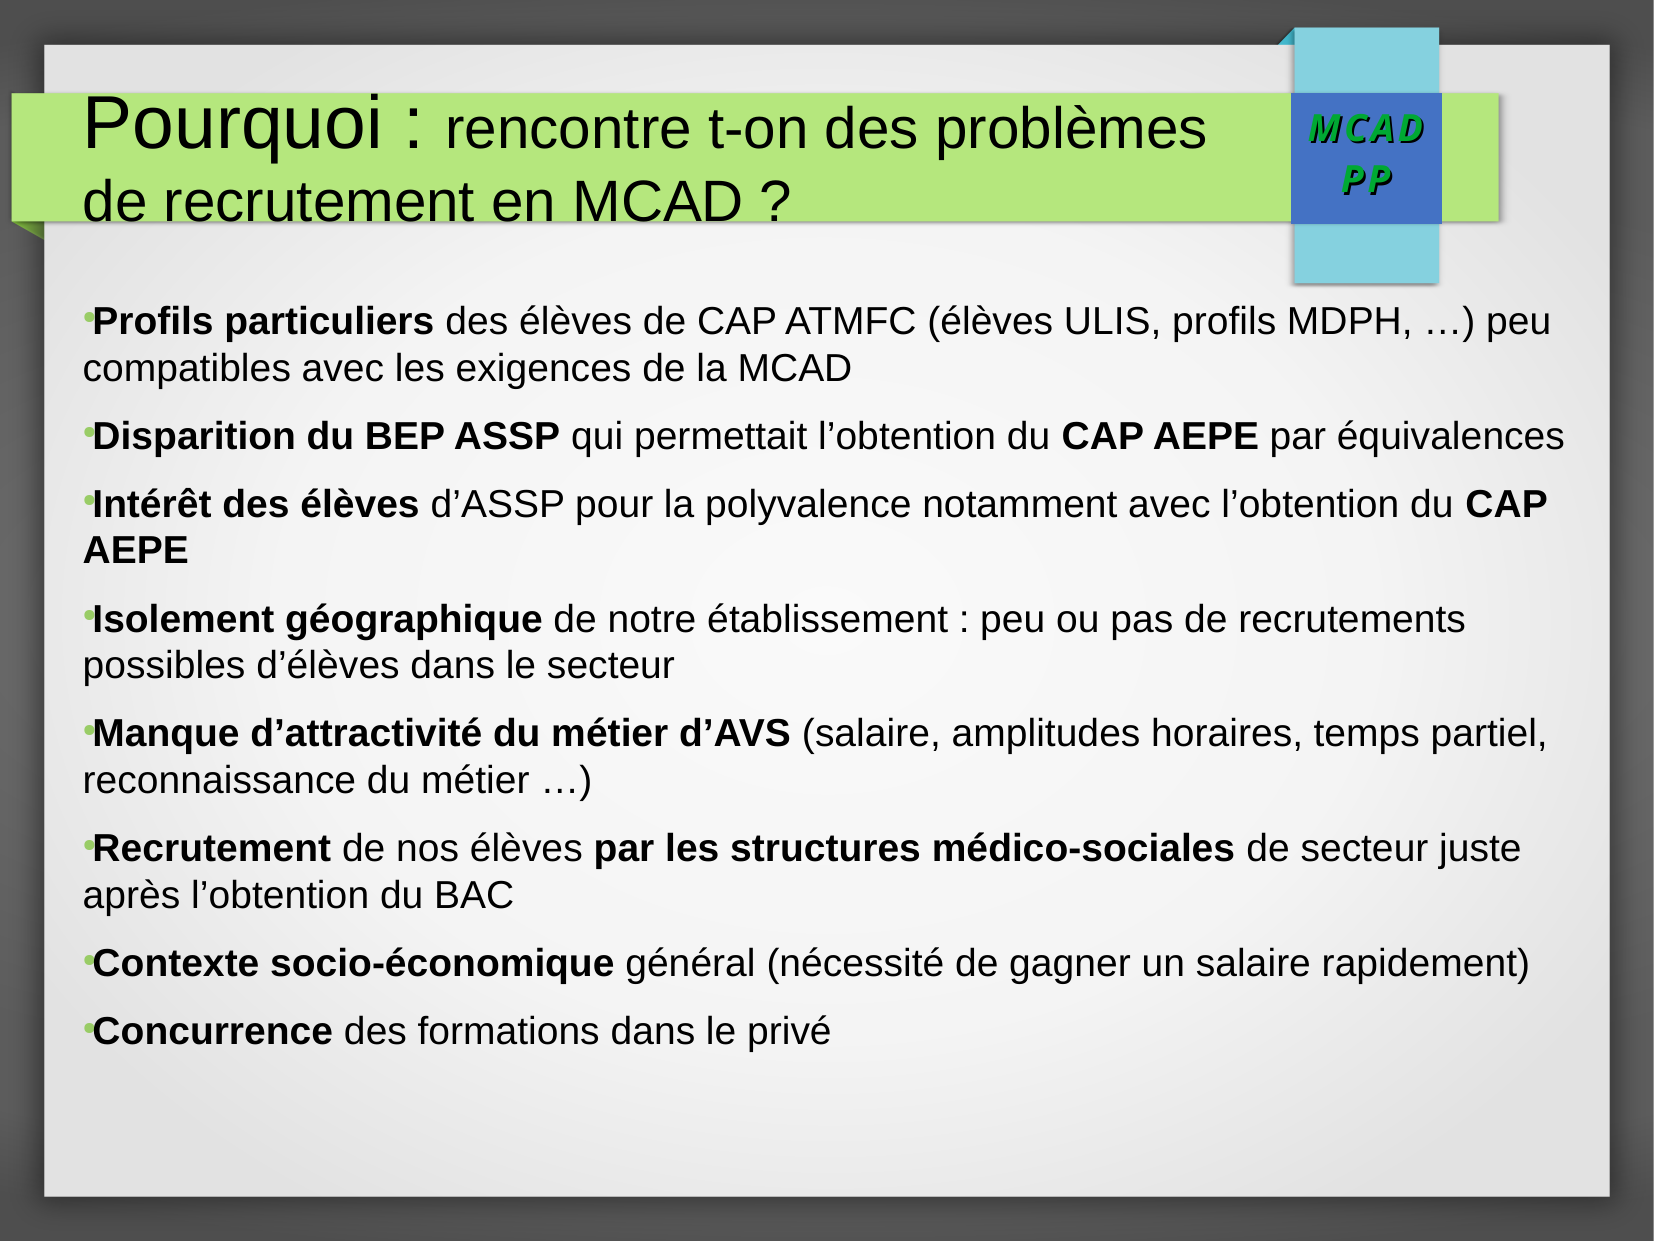

# Pourquoi : rencontre t-on des problèmes de recrutement en MCAD ?
| |
| --- |
MCAD
PP
Profils particuliers des élèves de CAP ATMFC (élèves ULIS, profils MDPH, …) peu compatibles avec les exigences de la MCAD
Disparition du BEP ASSP qui permettait l’obtention du CAP AEPE par équivalences
Intérêt des élèves d’ASSP pour la polyvalence notamment avec l’obtention du CAP AEPE
Isolement géographique de notre établissement : peu ou pas de recrutements possibles d’élèves dans le secteur
Manque d’attractivité du métier d’AVS (salaire, amplitudes horaires, temps partiel, reconnaissance du métier …)
Recrutement de nos élèves par les structures médico-sociales de secteur juste après l’obtention du BAC
Contexte socio-économique général (nécessité de gagner un salaire rapidement)
Concurrence des formations dans le privé